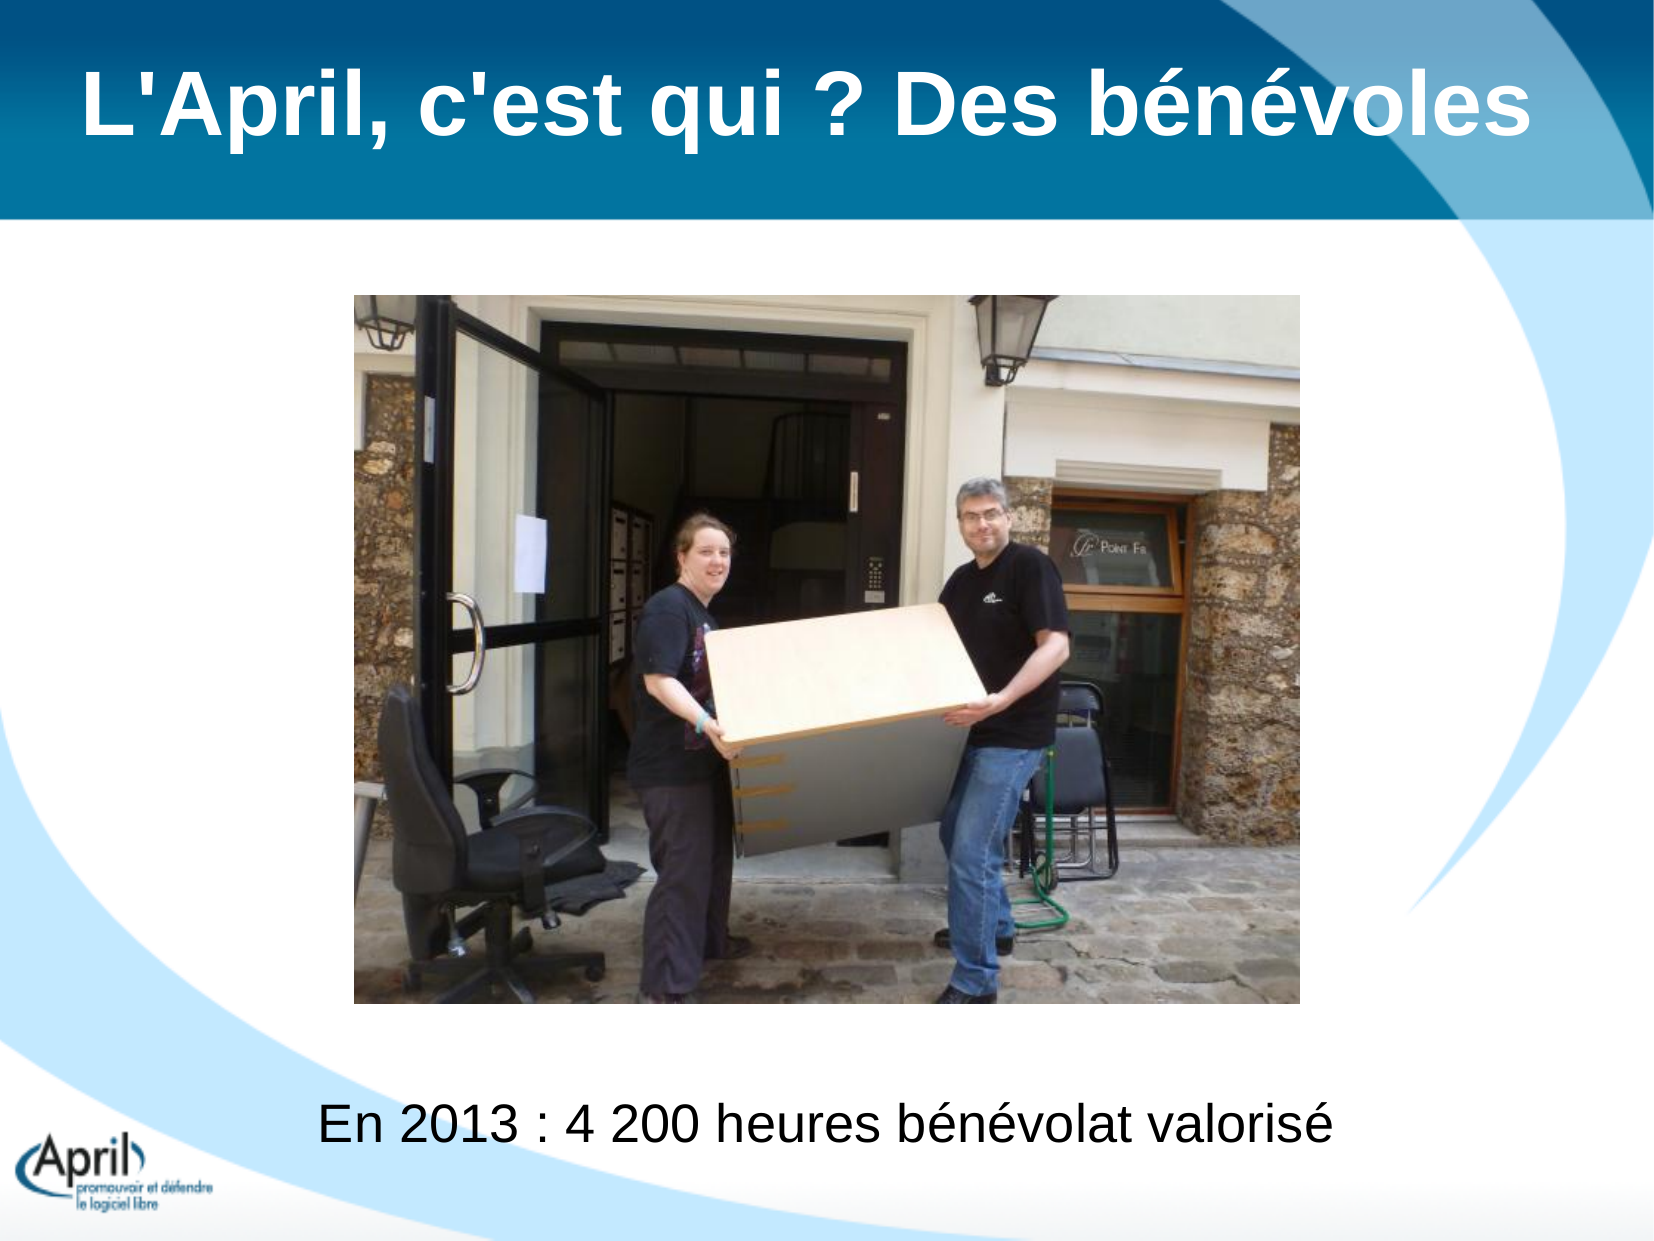

# L'April, c'est qui ? Des bénévoles
En 2013 : 4 200 heures bénévolat valorisé